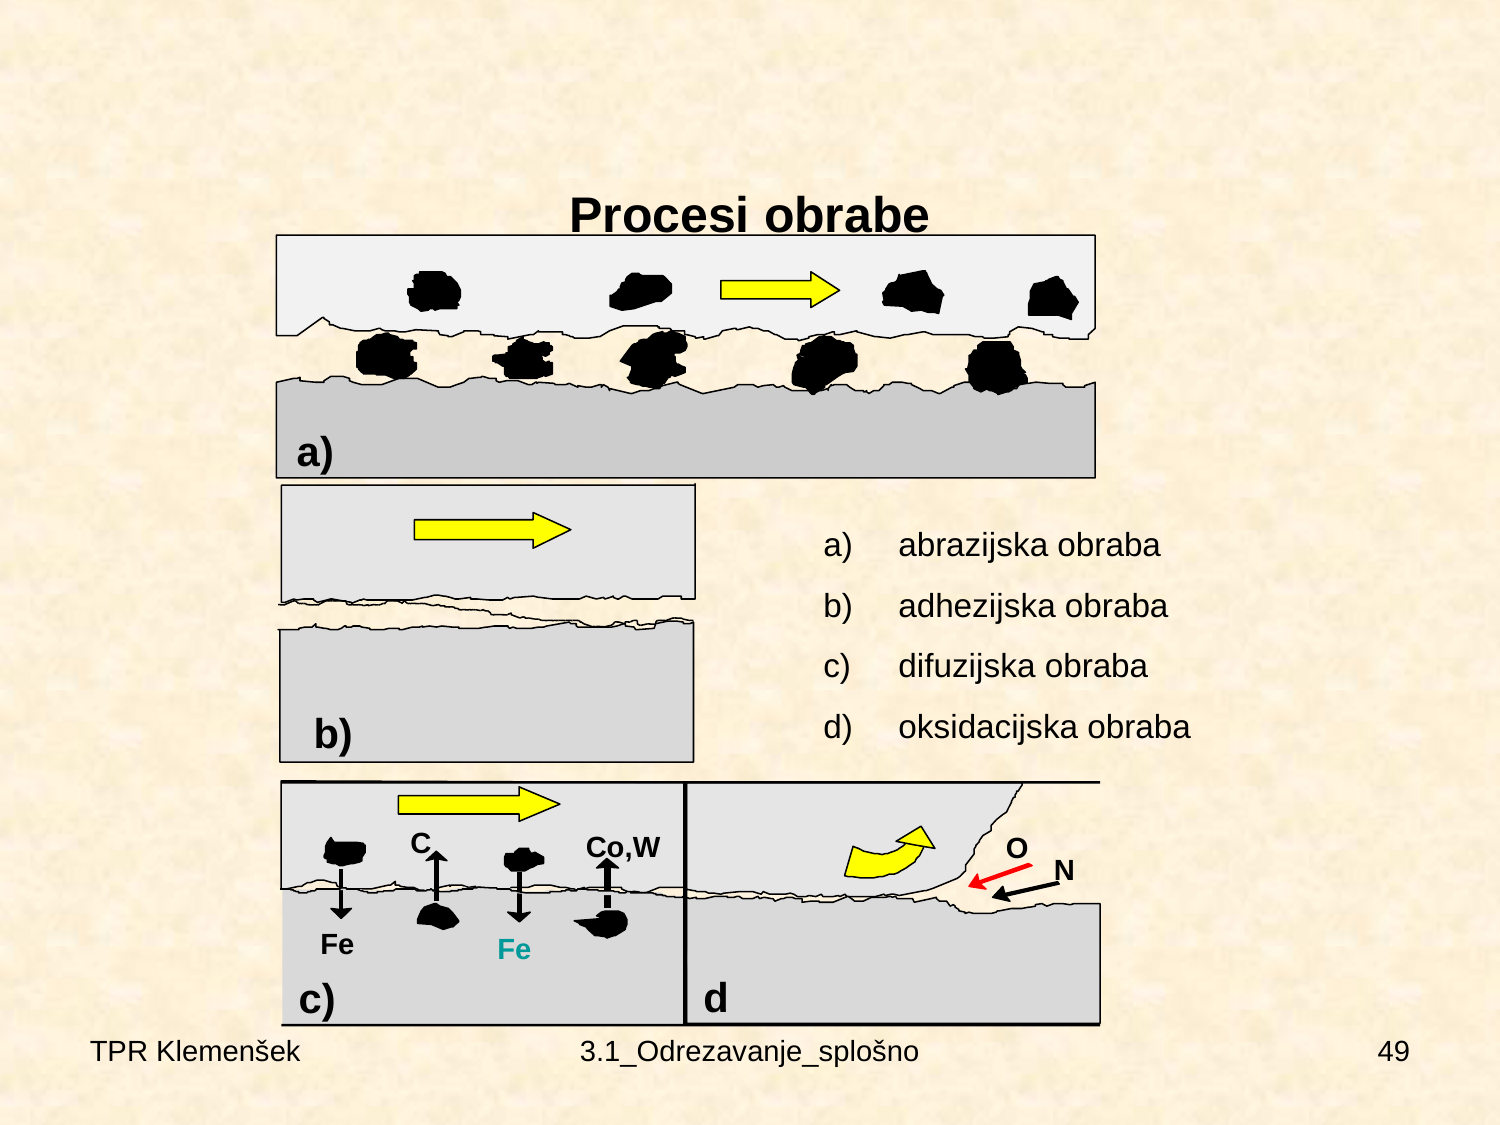

Procesi obrabe
a)
b)
C
Co,W
O
N
Fe
Fe
d
c)
abrazijska obraba
adhezijska obraba
difuzijska obraba
oksidacijska obraba
TPR Klemenšek
3.1_Odrezavanje_splošno